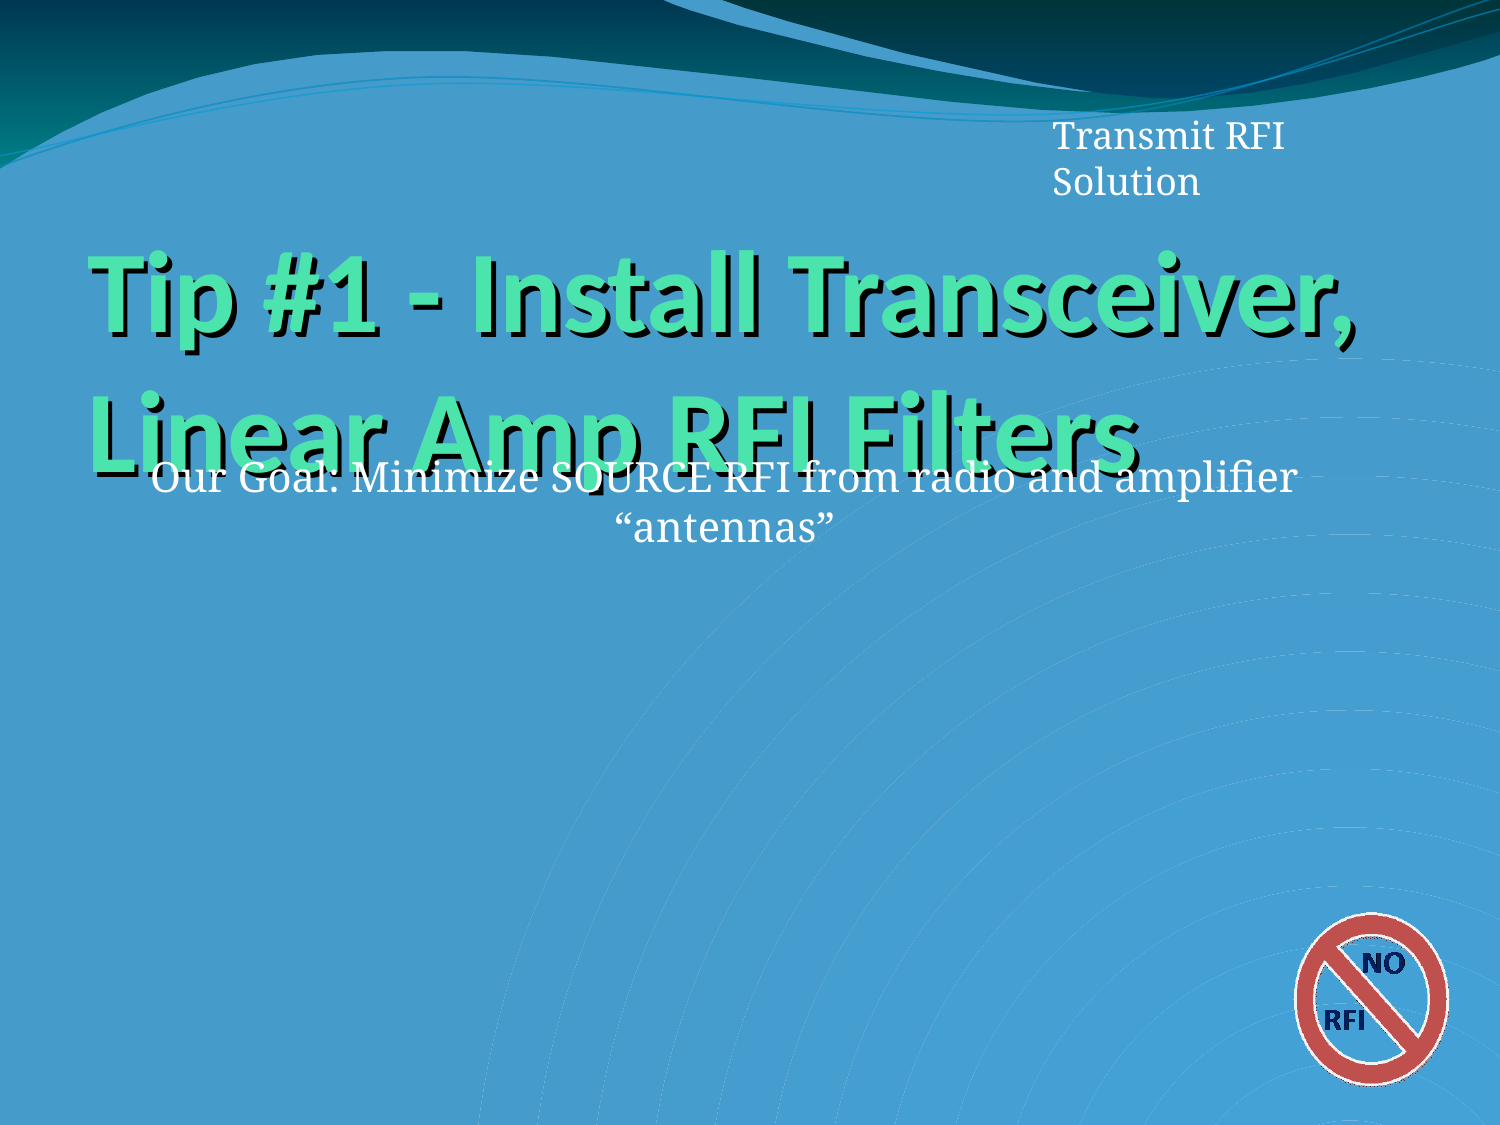

Transmit RFI Solution
# Tip #1 - Install Transceiver, Linear Amp RFI Filters
Our Goal: Minimize SOURCE RFI from radio and amplifier “antennas”